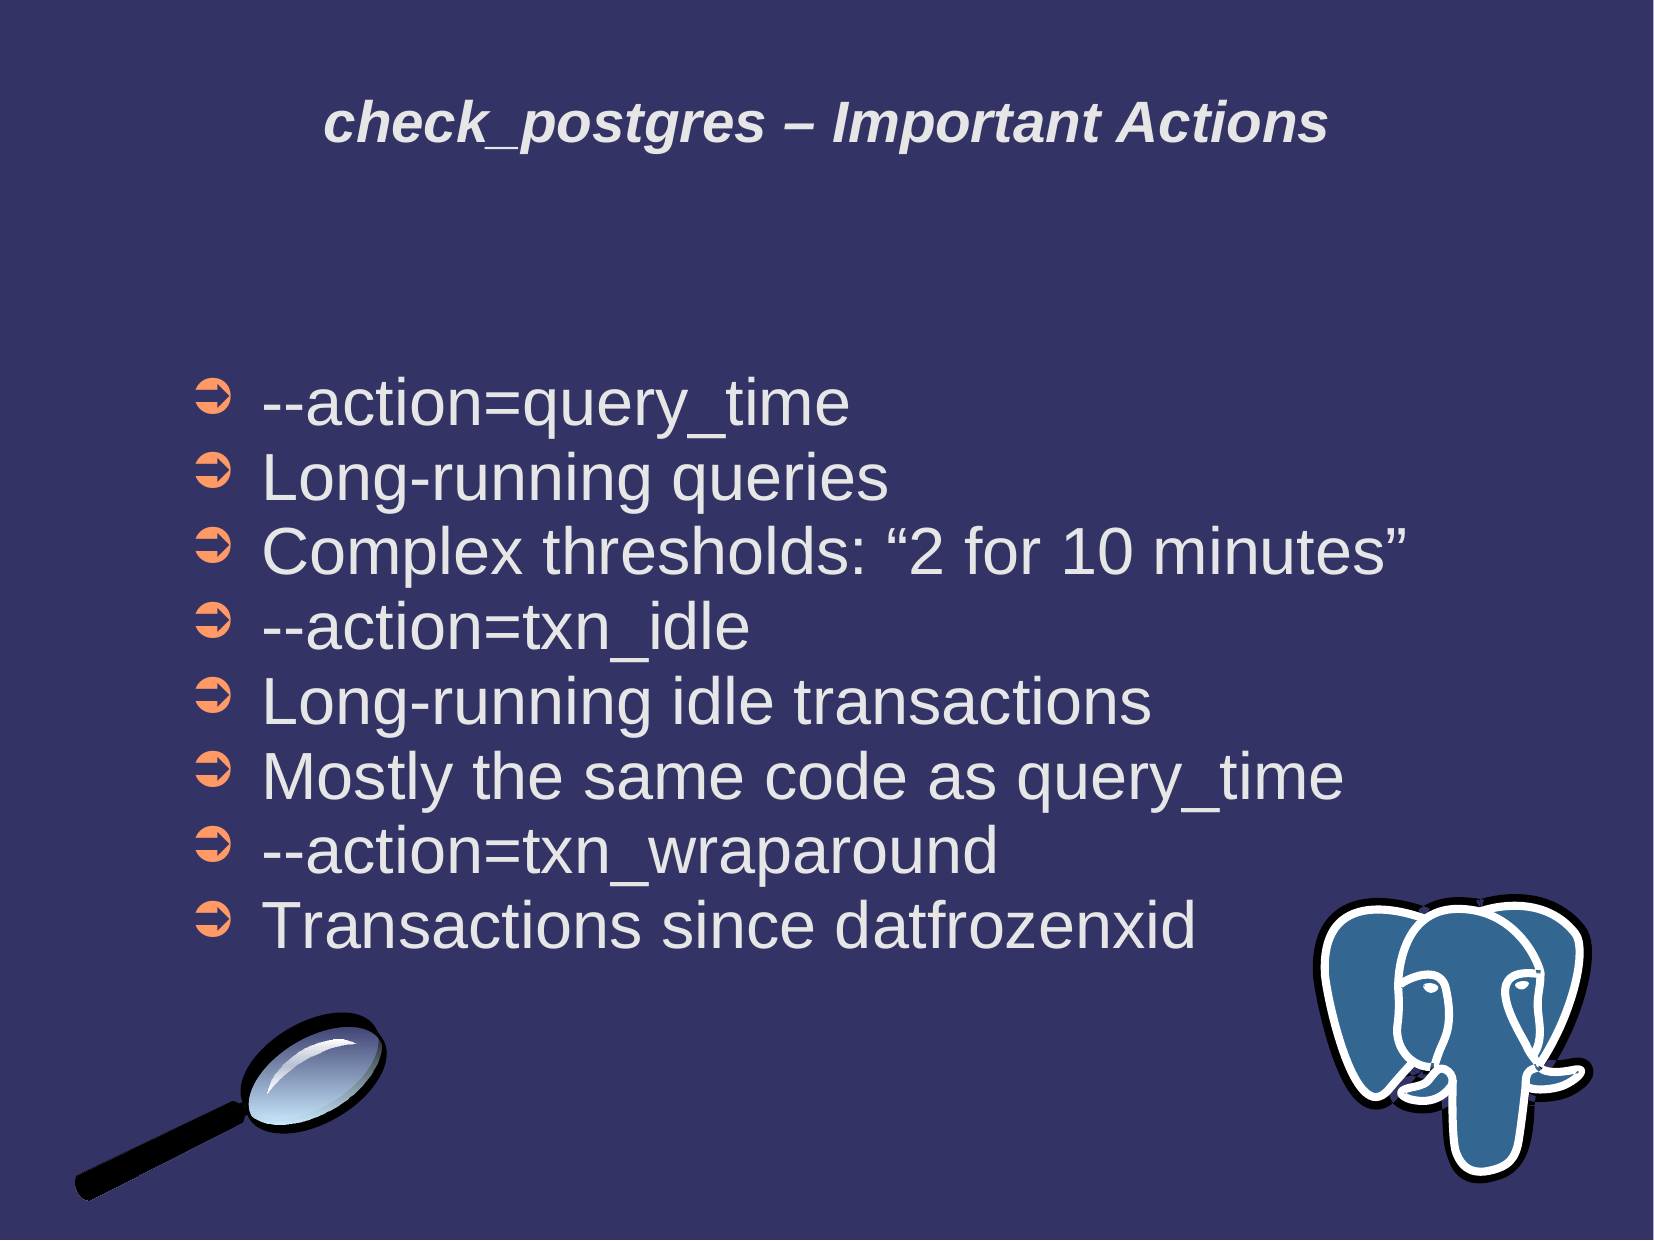

# check_postgres – Important Actions
--action=query_time
Long-running queries
Complex thresholds: “2 for 10 minutes”
--action=txn_idle
Long-running idle transactions
Mostly the same code as query_time
--action=txn_wraparound
Transactions since datfrozenxid